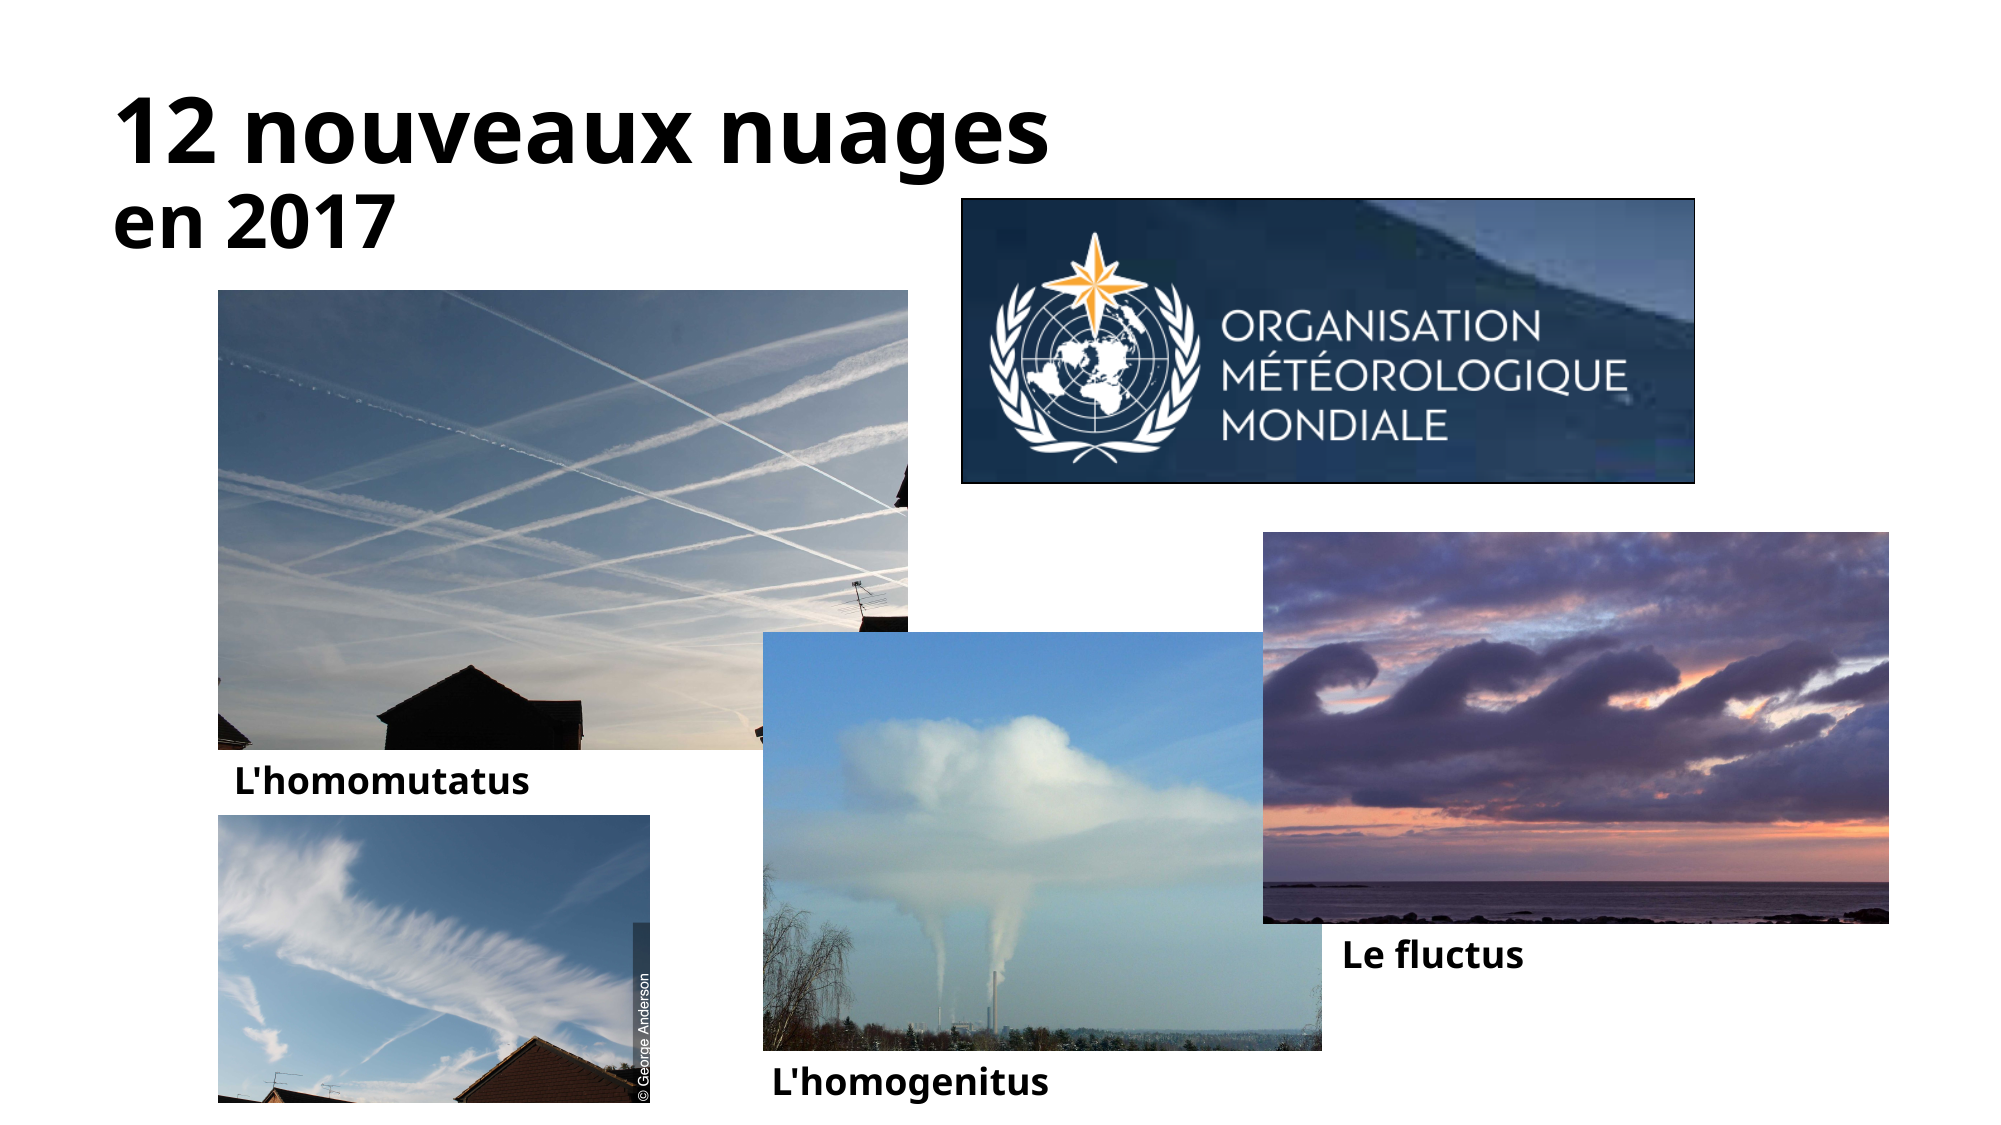

12 nouveaux nuages
en 2017
L'homomutatus
Le fluctus
L'homogenitus